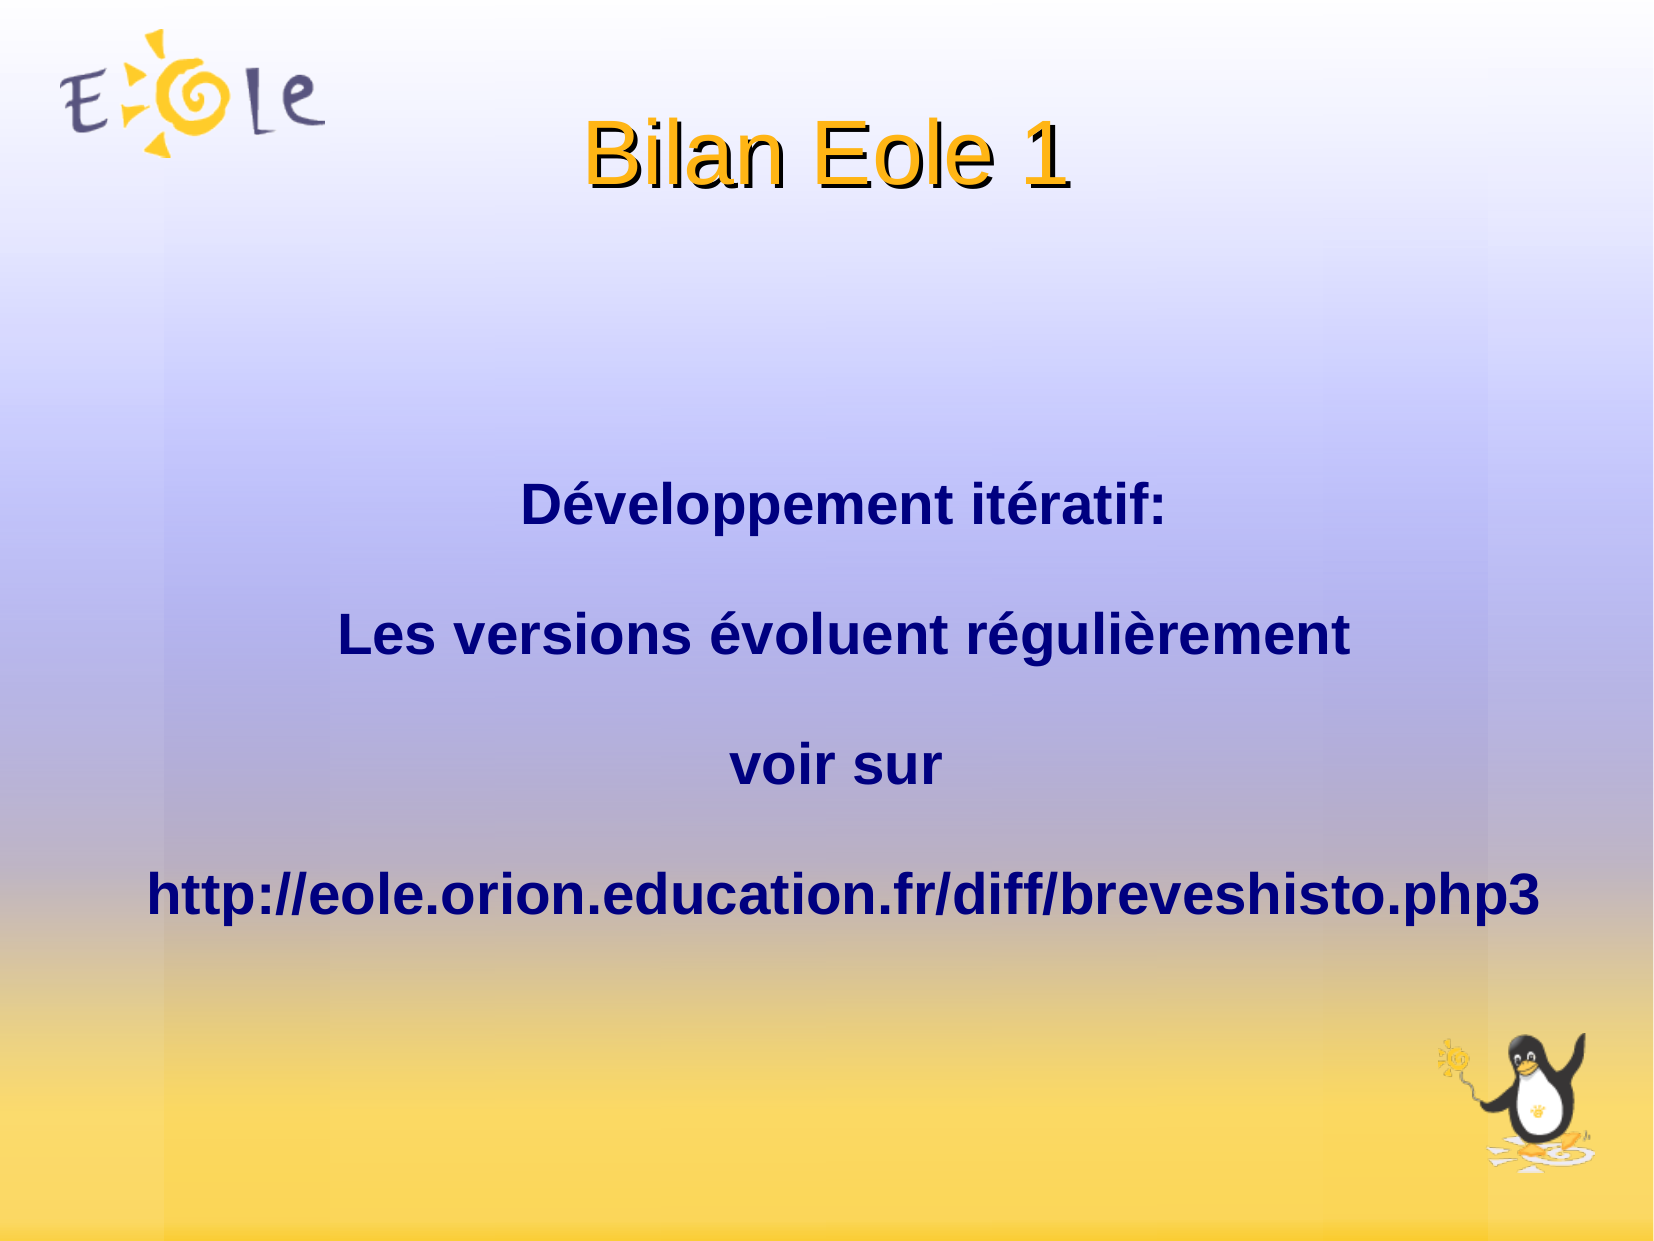

# Bilan Eole 1
Développement itératif:
Les versions évoluent régulièrement
voir sur
http://eole.orion.education.fr/diff/breveshisto.php3